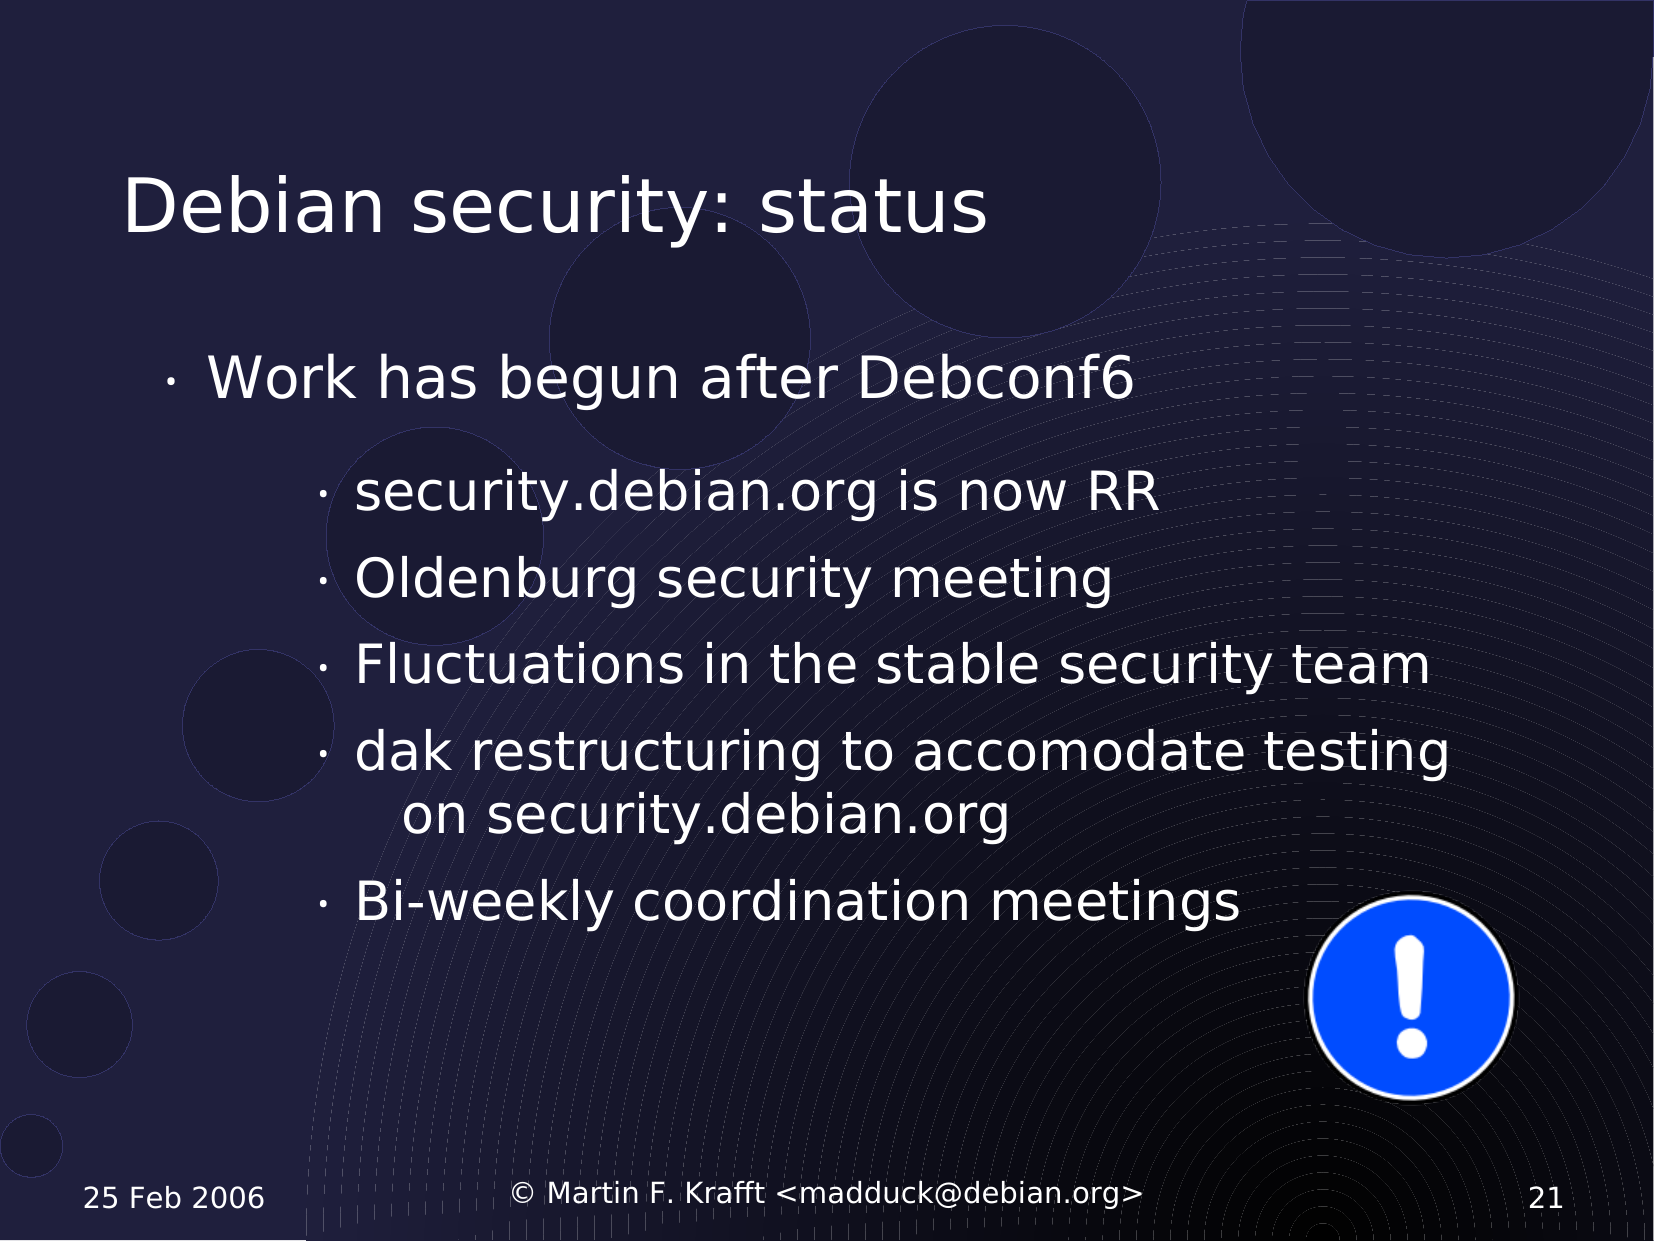

# Debian security: status
Work has begun after Debconf6
security.debian.org is now RR
Oldenburg security meeting
Fluctuations in the stable security team
dak restructuring to accomodate testing on security.debian.org
Bi-weekly coordination meetings
© Martin F. Krafft <madduck@debian.org>
25 Feb 2006
21